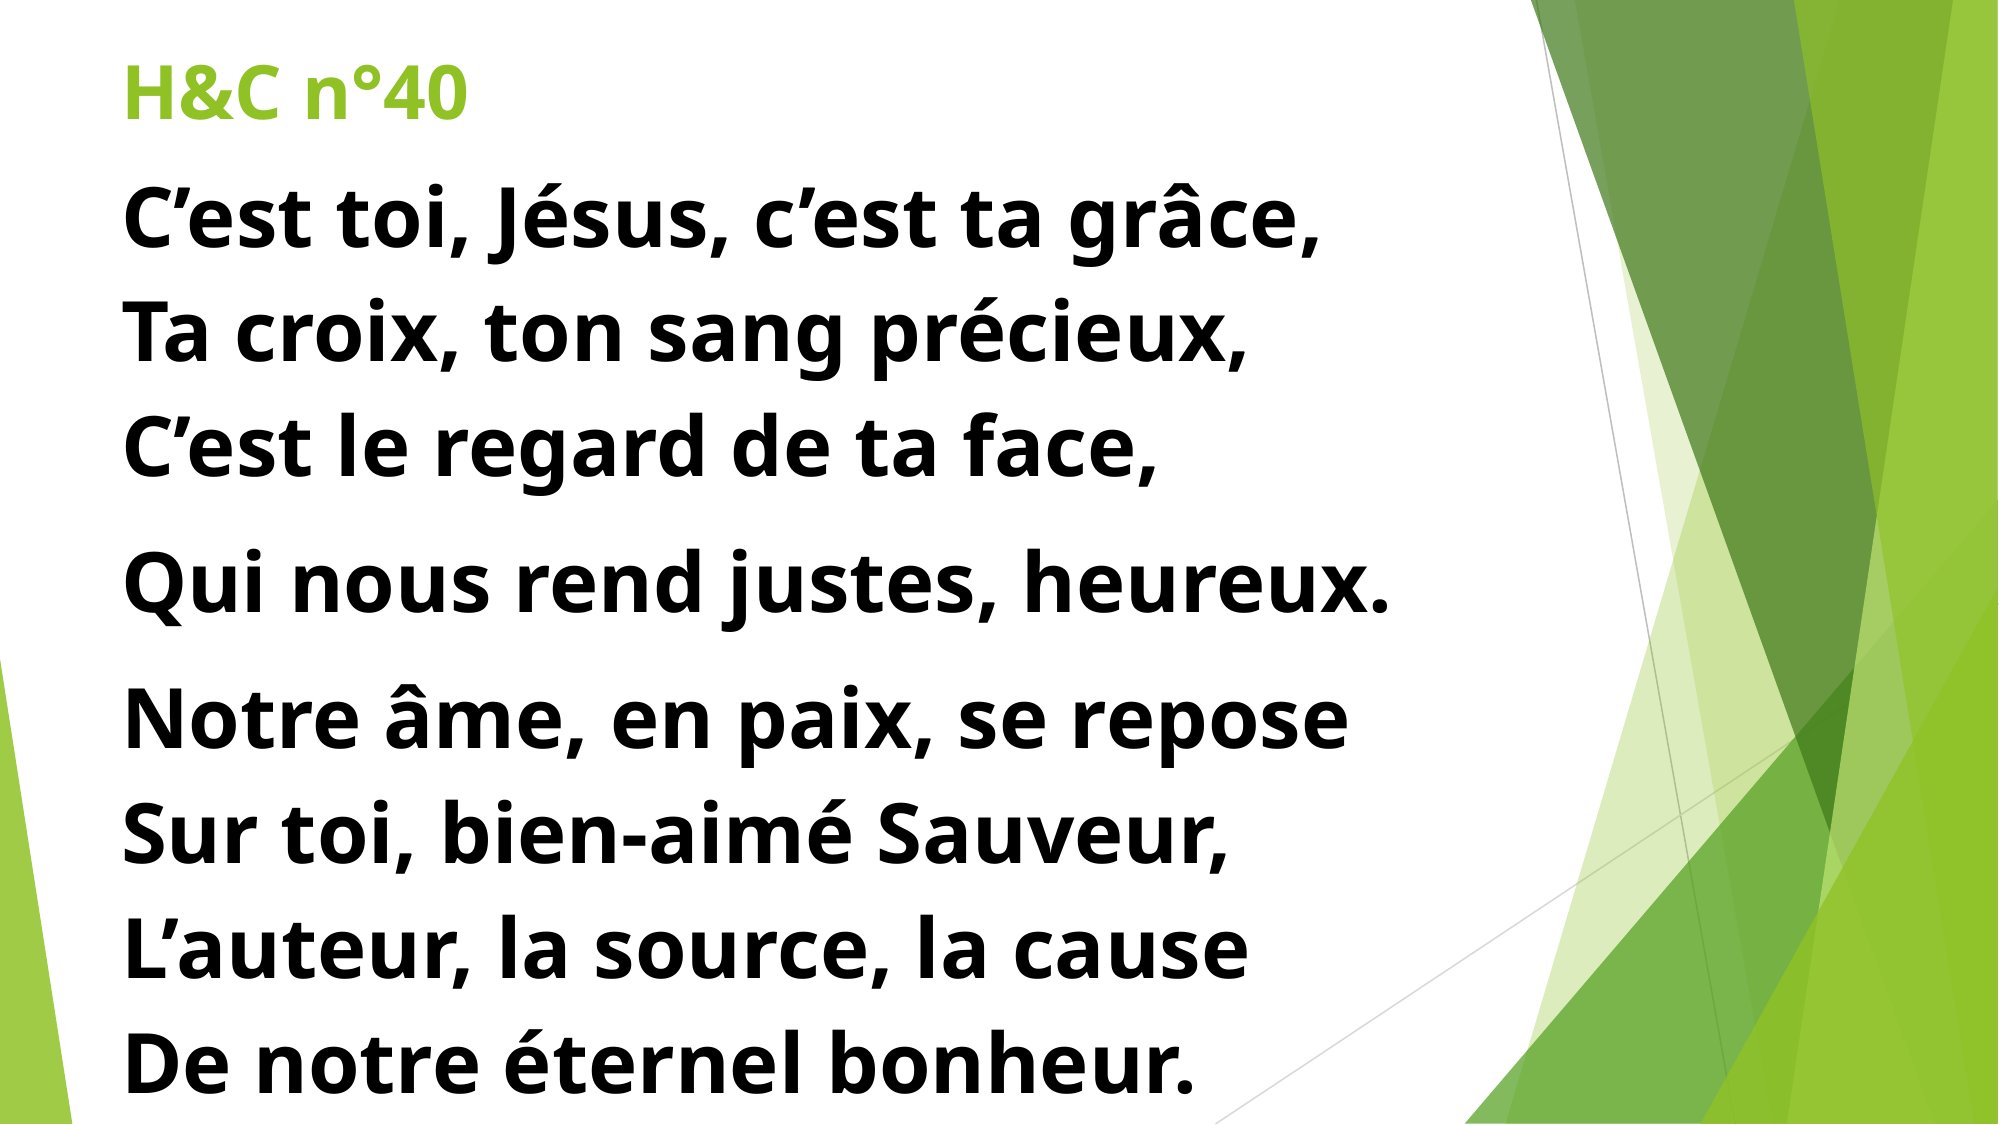

H&C n°40
C’est toi, Jésus, c’est ta grâce,
Ta croix, ton sang précieux,
C’est le regard de ta face,
Qui nous rend justes, heureux.
Notre âme, en paix, se repose
Sur toi, bien-aimé Sauveur,
L’auteur, la source, la cause
De notre éternel bonheur.